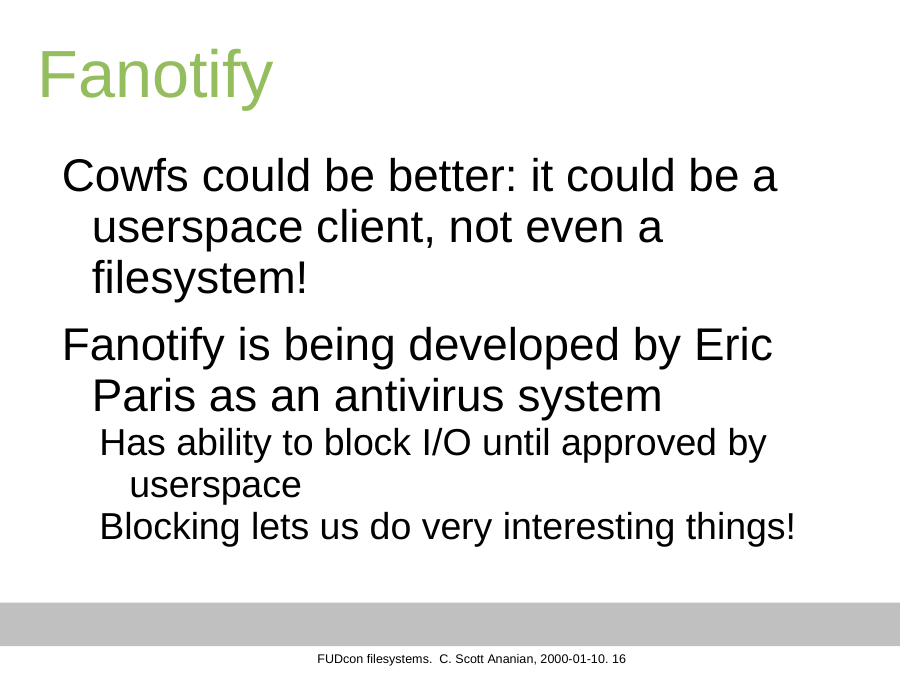

# Fanotify
Cowfs could be better: it could be a userspace client, not even a filesystem!
Fanotify is being developed by Eric Paris as an antivirus system
Has ability to block I/O until approved by userspace
Blocking lets us do very interesting things!